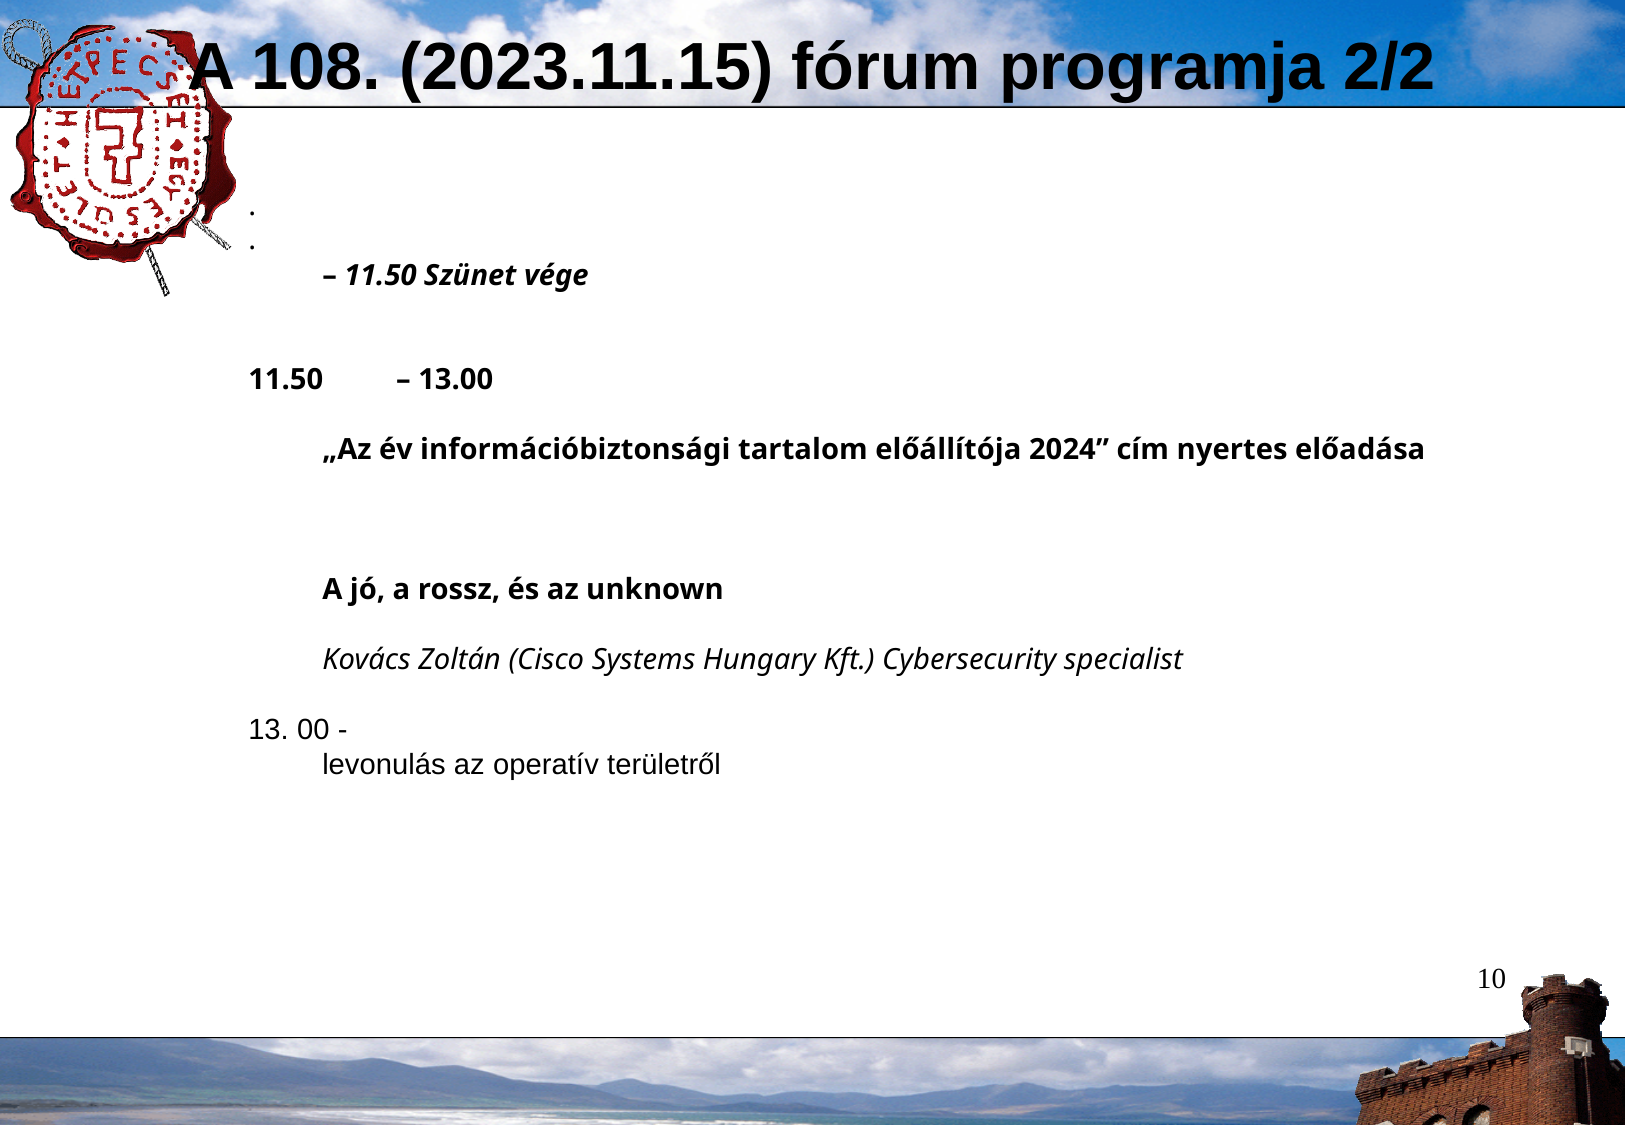

A 108. (2023.11.15) fórum programja 2/2
.
.
 	– 11.50 Szünet vége
11.50 	– 13.00
	„Az év információbiztonsági tartalom előállítója 2024” cím nyertes előadása
	A jó, a rossz, és az unknown
	Kovács Zoltán (Cisco Systems Hungary Kft.) Cybersecurity specialist
13. 00 -
	levonulás az operatív területről